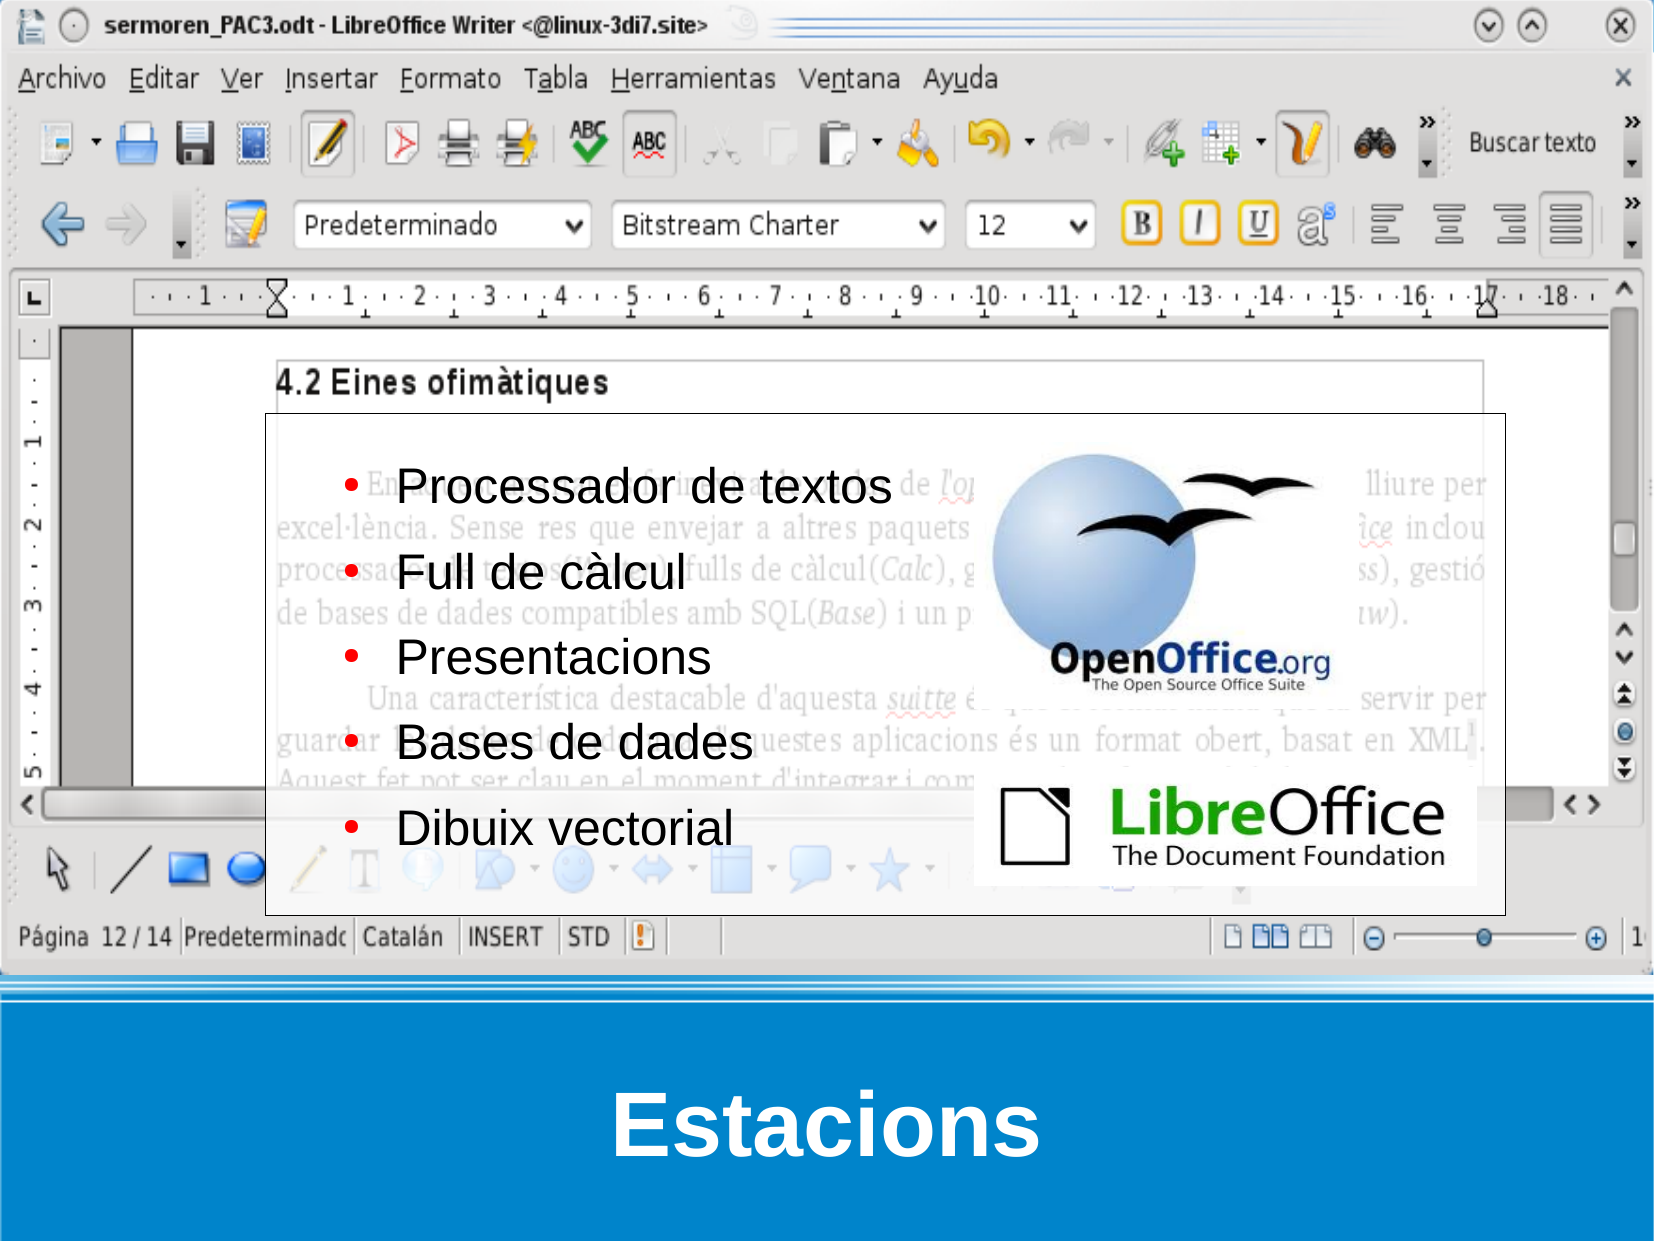

Processador de textos
Full de càlcul
Presentacions
Bases de dades
Dibuix vectorial
# Estacions